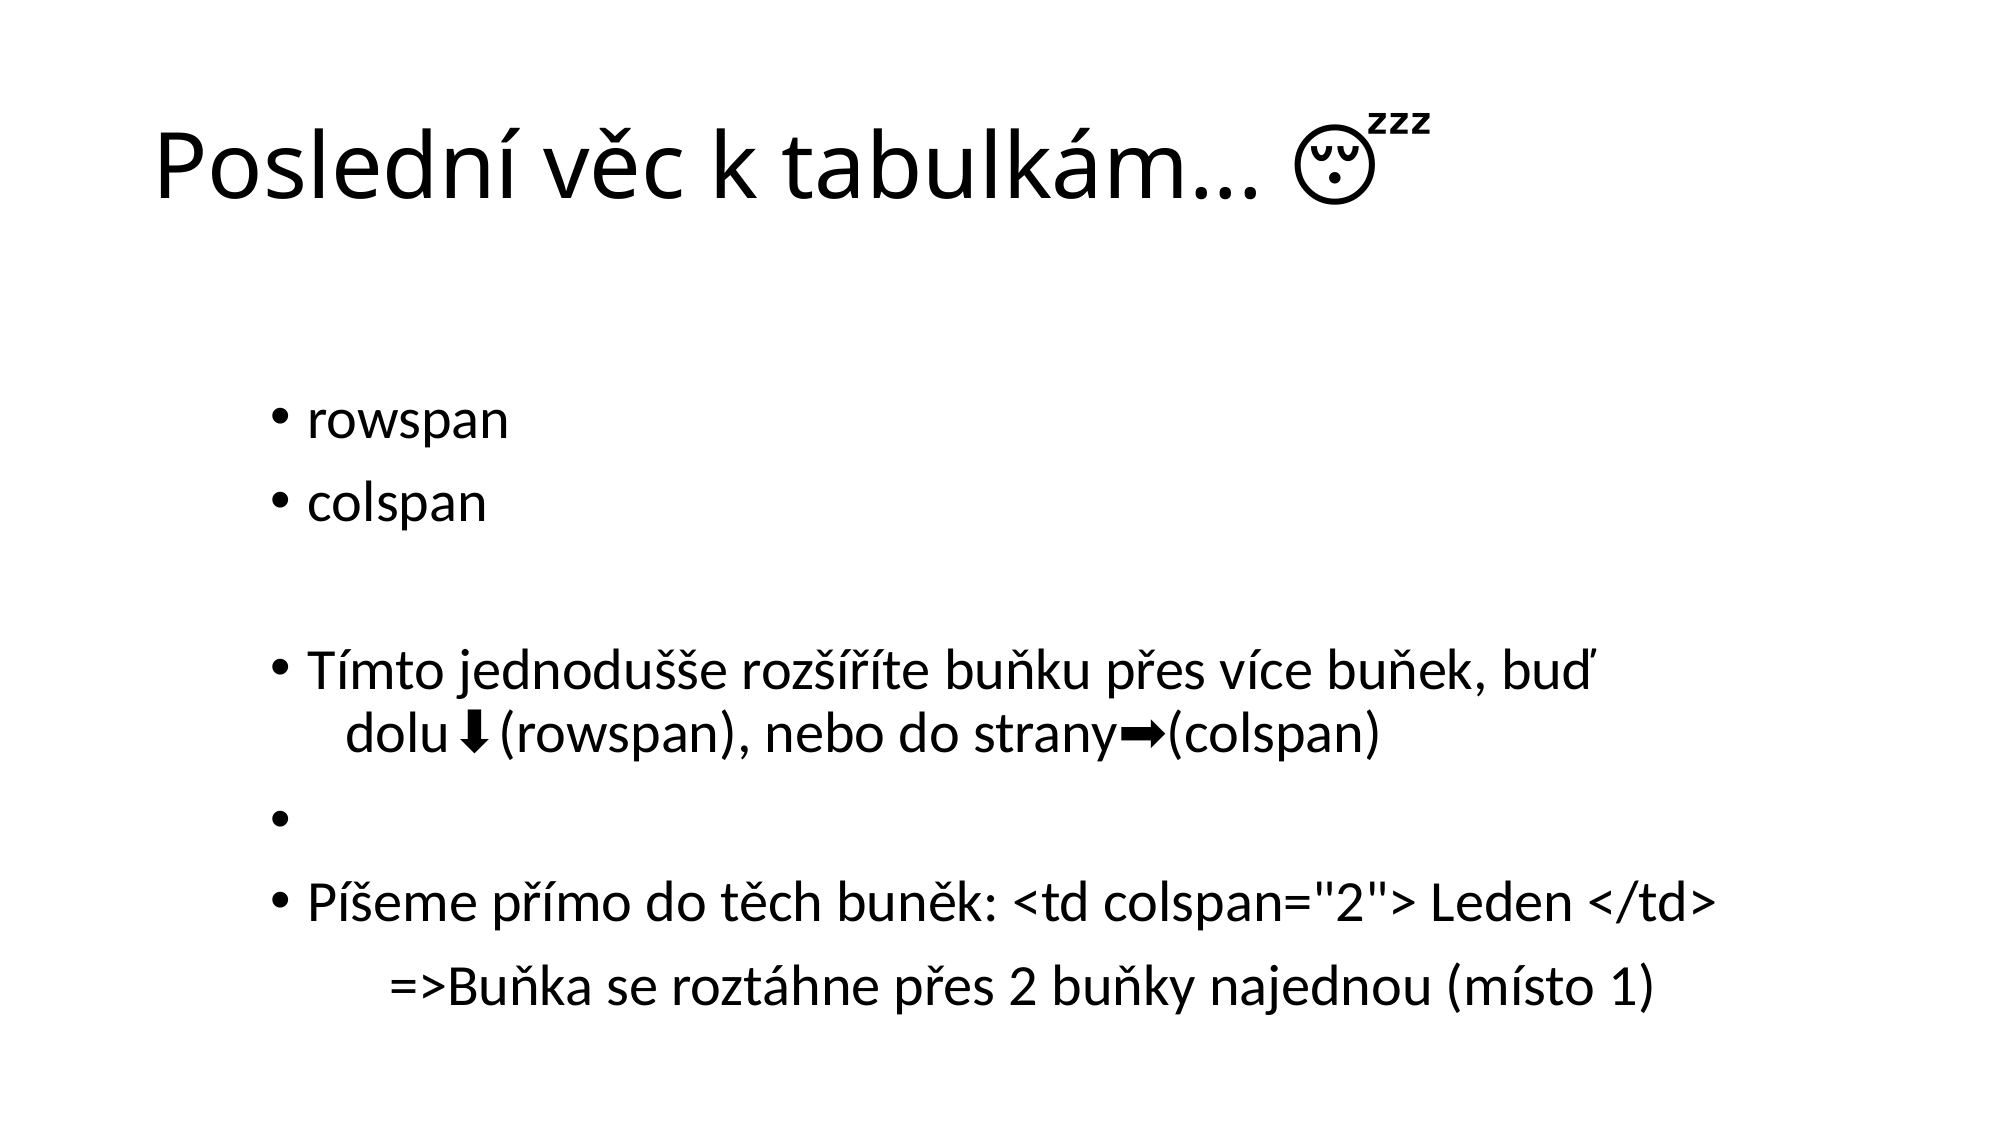

# Poslední věc k tabulkám... 😴💤
rowspan
colspan
Tímto jednodušše rozšíříte buňku přes více buňek, buď 
dolu⬇️(rowspan), nebo do strany➡️(colspan)
Píšeme přímo do těch buněk: <td colspan="2"> Leden </td>
         =>Buňka se roztáhne přes 2 buňky najednou (místo 1)